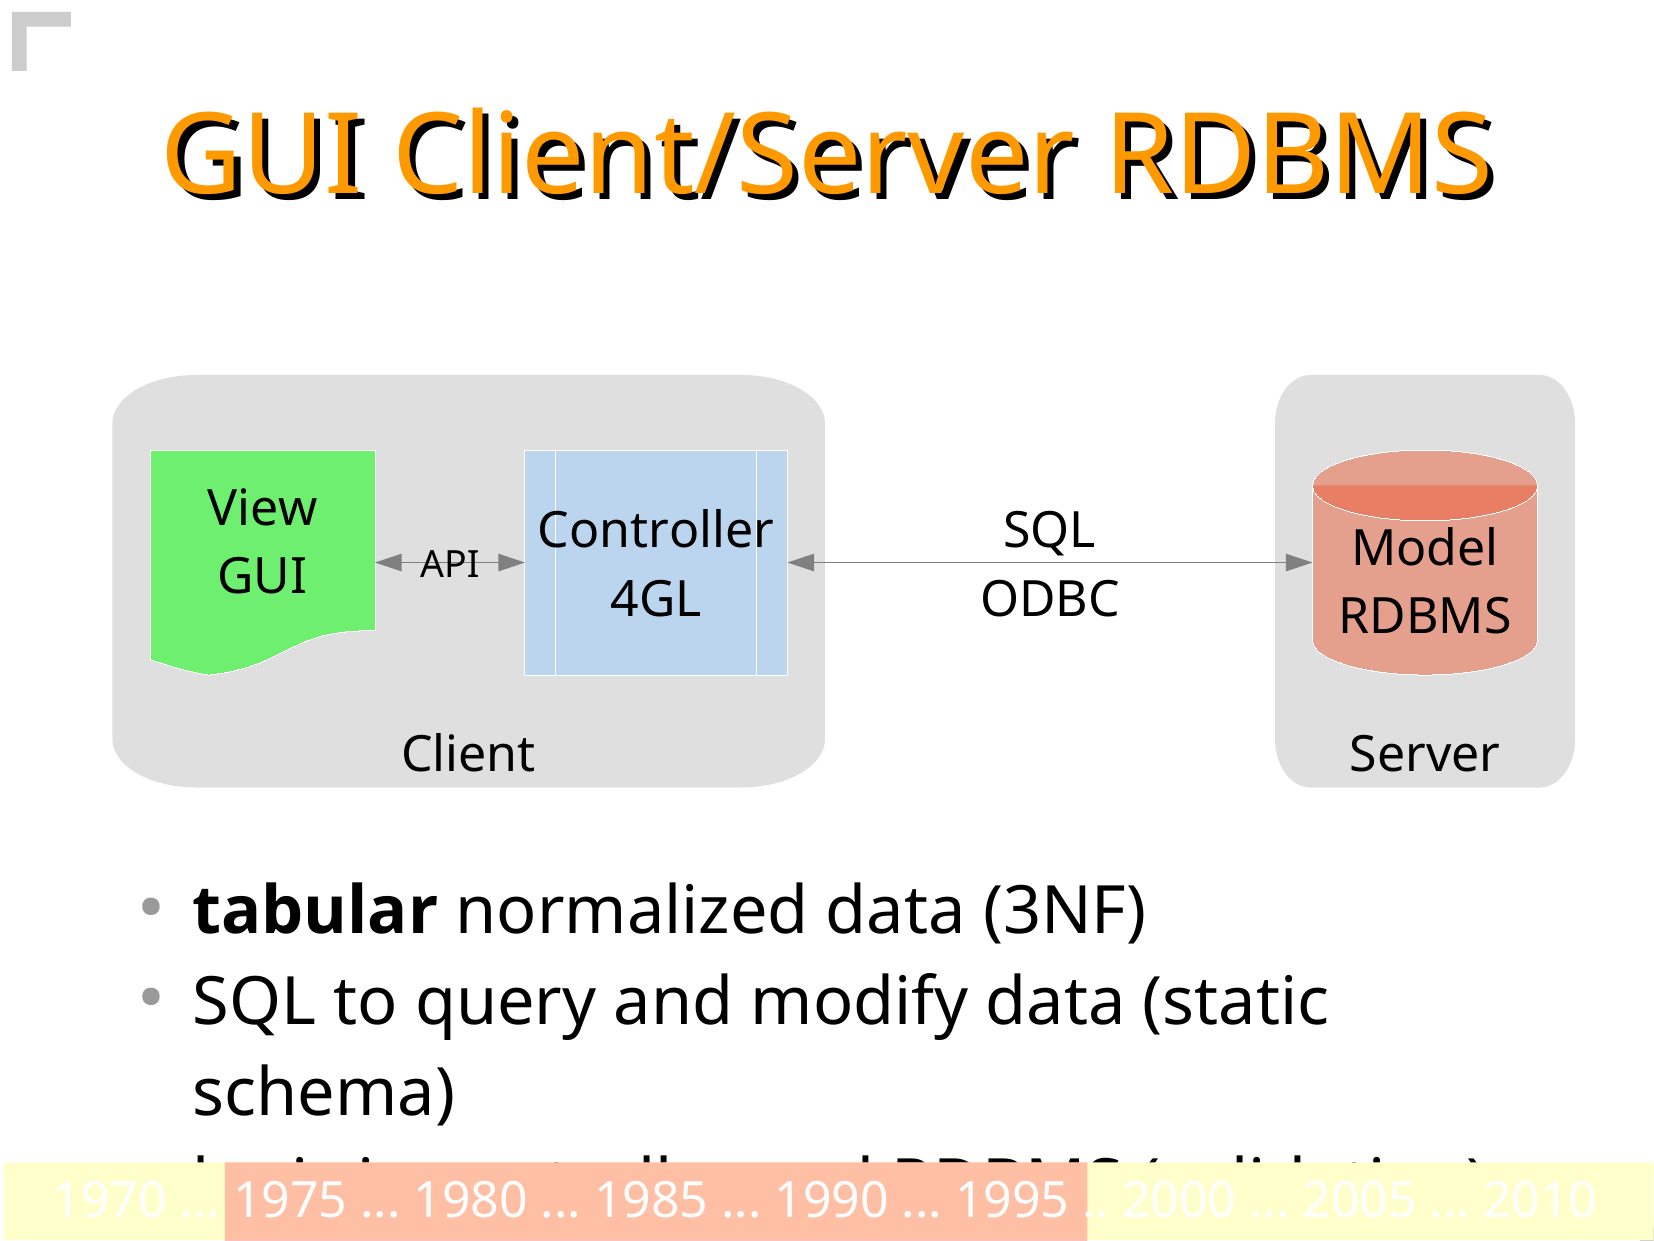

# GUI Client/Server RDBMS
Client
Server
View
GUI
Controller
4GL
Model
RDBMS
tabular normalized data (3NF)
SQL to query and modify data (static schema)
logic in controller and RDBMS (validation)
1970 ... 1975 ... 1980 ... 1985 ... 1990 ... 1995 .. 2000 ... 2005 ... 2010